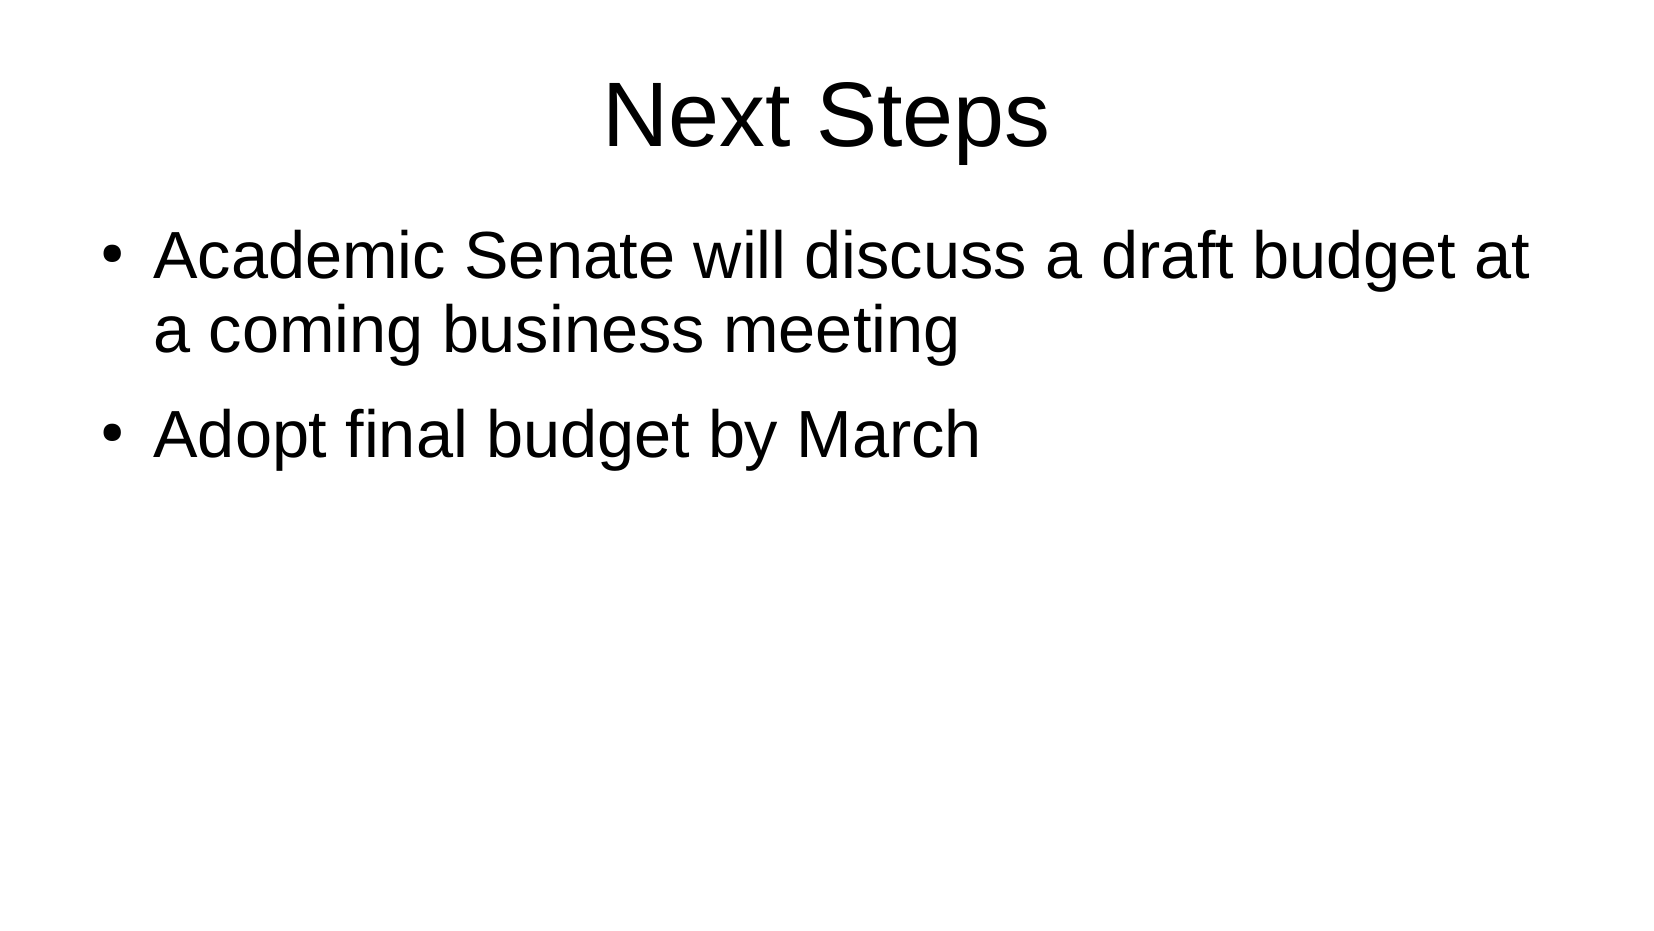

# Next Steps
Academic Senate will discuss a draft budget at a coming business meeting
Adopt final budget by March